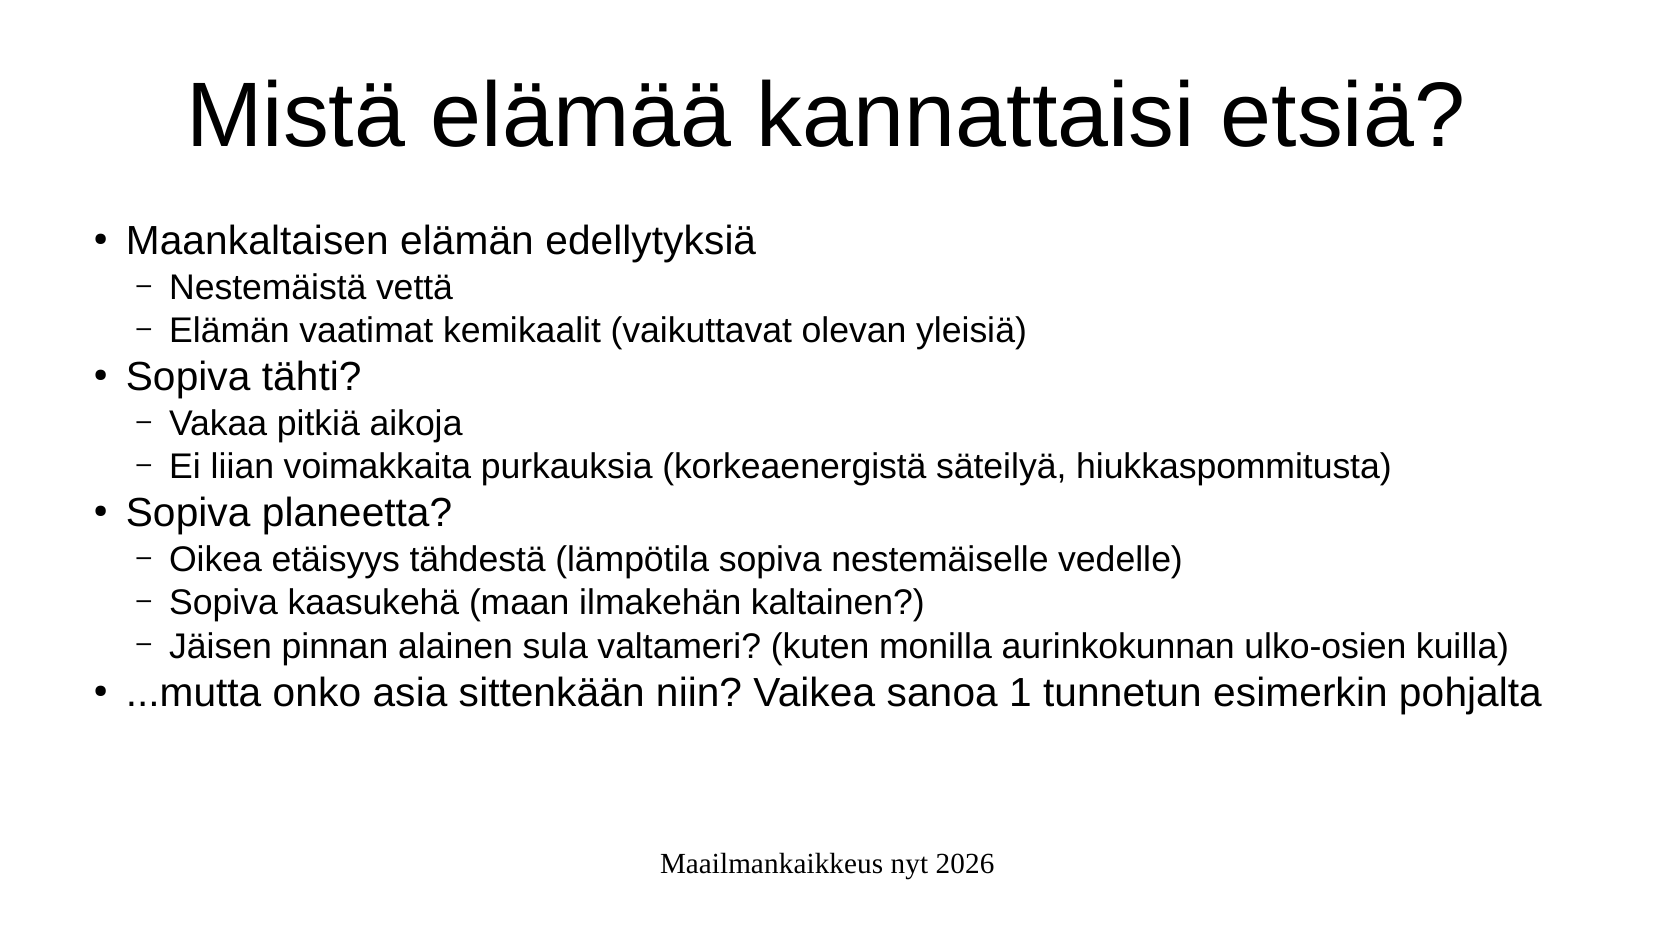

# Mistä elämää kannattaisi etsiä?
Maankaltaisen elämän edellytyksiä
Nestemäistä vettä
Elämän vaatimat kemikaalit (vaikuttavat olevan yleisiä)
Sopiva tähti?
Vakaa pitkiä aikoja
Ei liian voimakkaita purkauksia (korkeaenergistä säteilyä, hiukkaspommitusta)
Sopiva planeetta?
Oikea etäisyys tähdestä (lämpötila sopiva nestemäiselle vedelle)
Sopiva kaasukehä (maan ilmakehän kaltainen?)
Jäisen pinnan alainen sula valtameri? (kuten monilla aurinkokunnan ulko-osien kuilla)
...mutta onko asia sittenkään niin? Vaikea sanoa 1 tunnetun esimerkin pohjalta